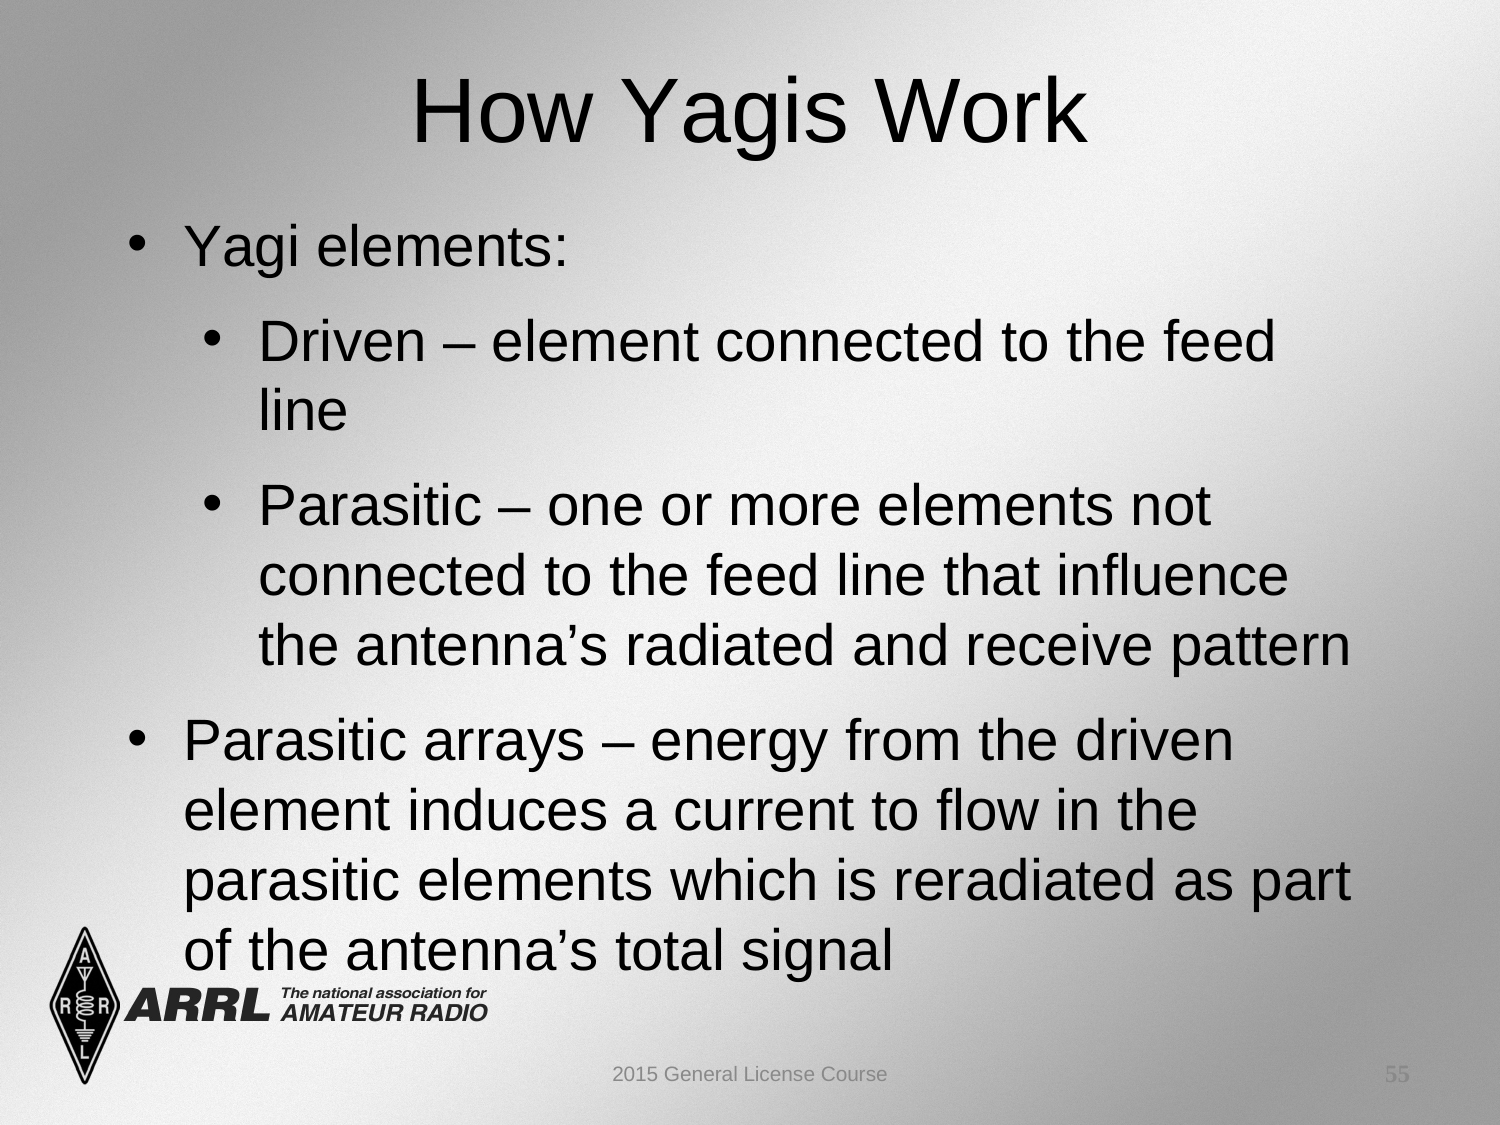

How Yagis Work
Yagi elements:
Driven – element connected to the feed line
Parasitic – one or more elements not connected to the feed line that influence the antenna’s radiated and receive pattern
Parasitic arrays – energy from the driven element induces a current to flow in the parasitic elements which is reradiated as part of the antenna’s total signal
2015 General License Course